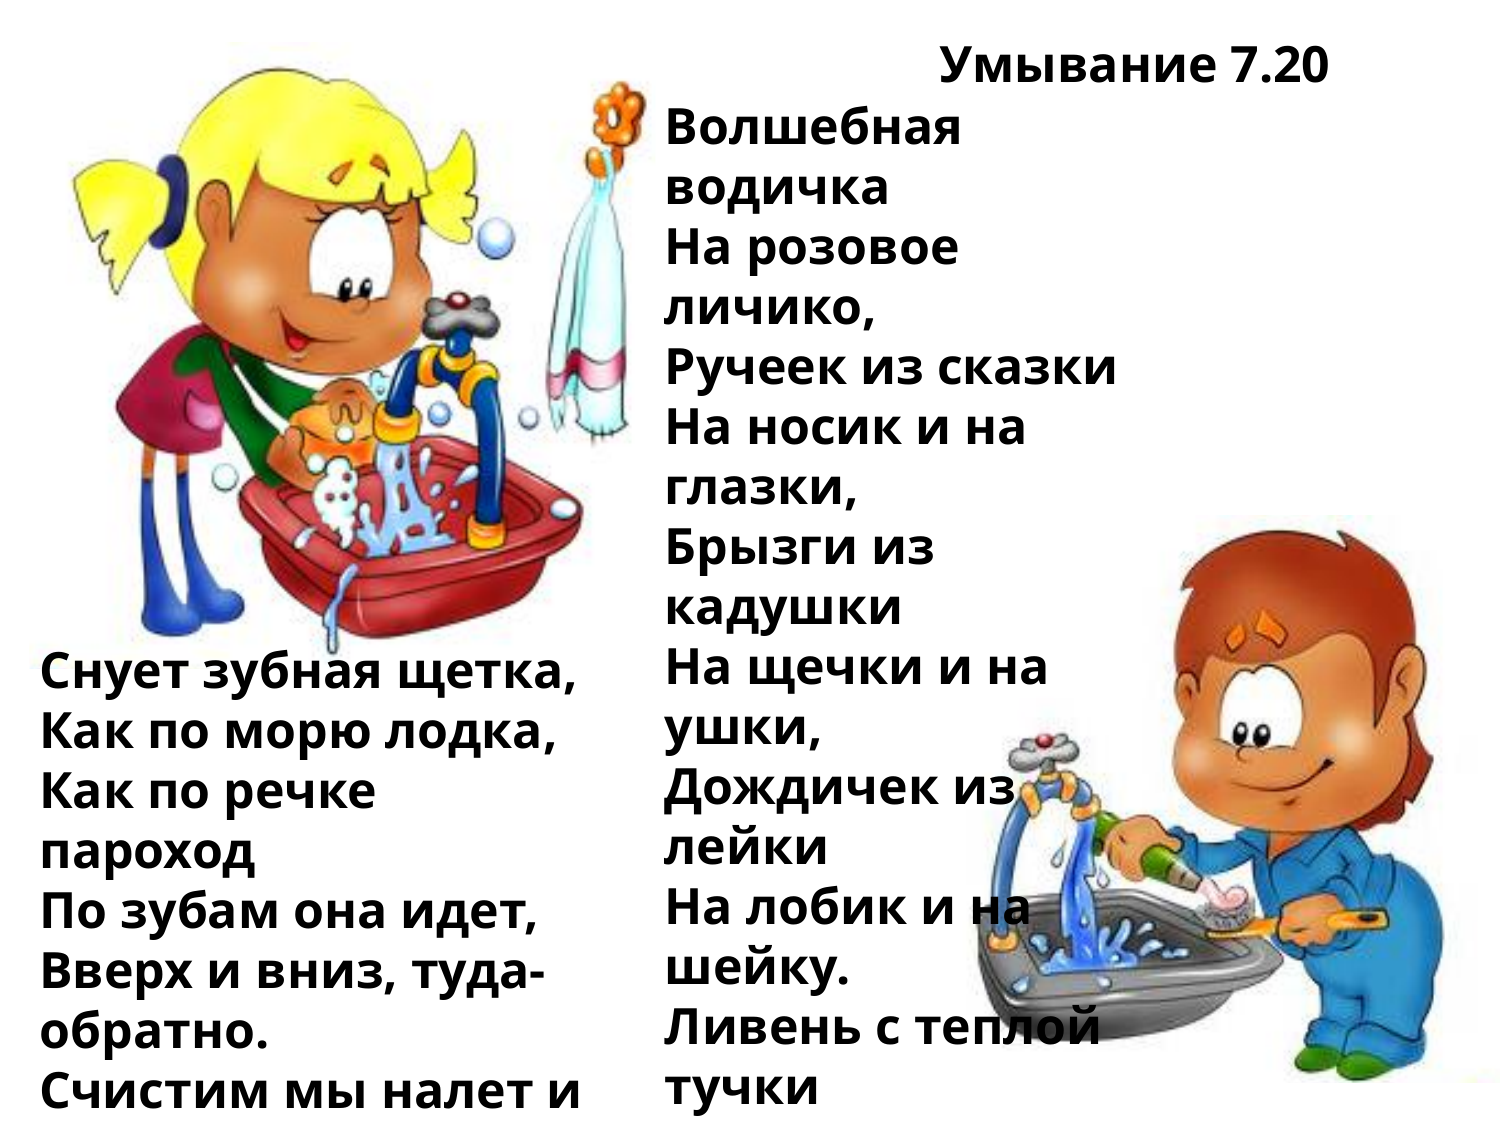

Умывание 7.20
Волшебная водичка
На розовое личико,
Ручеек из сказки
На носик и на глазки,
Брызги из кадушки
На щечки и на ушки,
Дождичек из лейки
На лобик и на шейку.
Ливень с теплой тучки
На маленькие ручки.
Вот какой чистюля! Целуй меня, мамуля!
Снует зубная щетка,
Как по морю лодка,
Как по речке пароход
По зубам она идет,
Вверх и вниз, туда-обратно.
Счистим мы налет и пятна.
Чтобы зубки не болели,
Чтоб как зимний снег белели